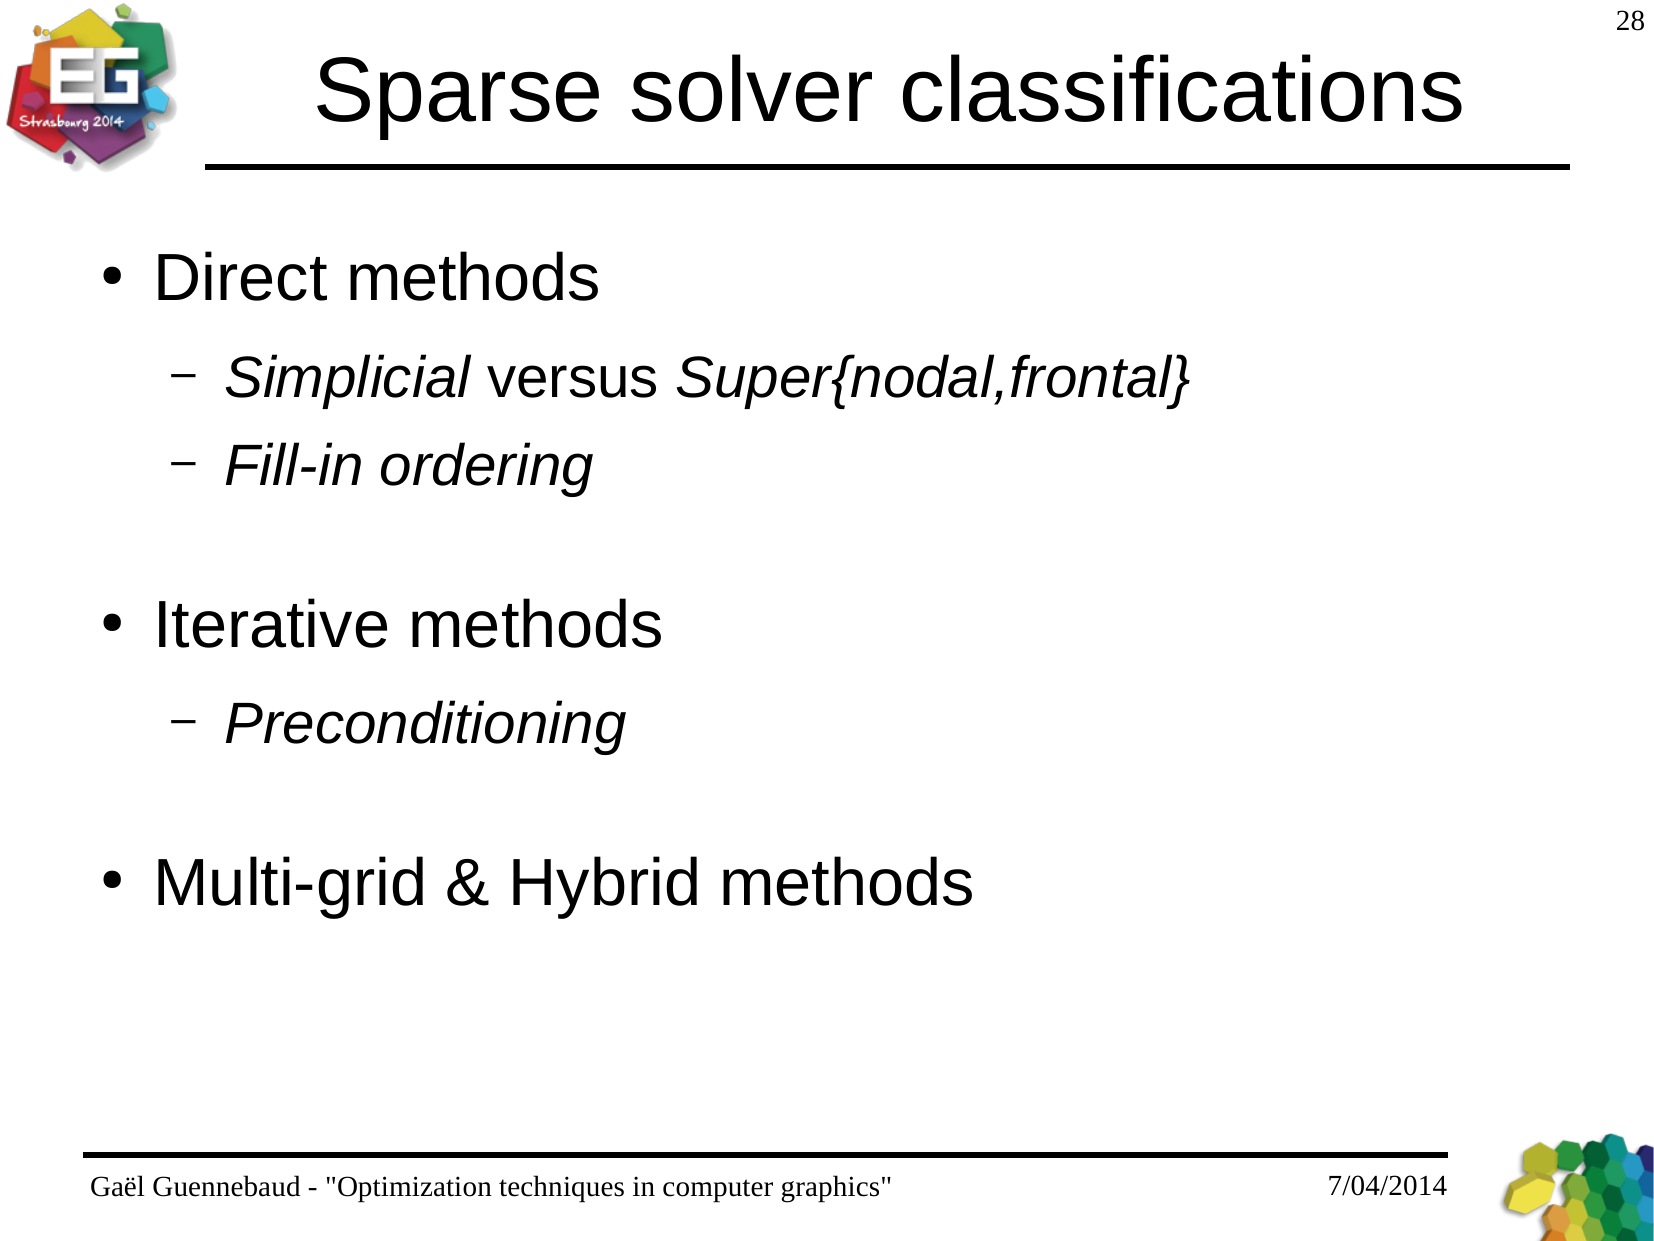

28
# Sparse solver classifications
Direct methods
Simplicial versus Super{nodal,frontal}
Fill-in ordering
Iterative methods
Preconditioning
Multi-grid & Hybrid methods
7/04/2014
Gaël Guennebaud - "Optimization techniques in computer graphics"